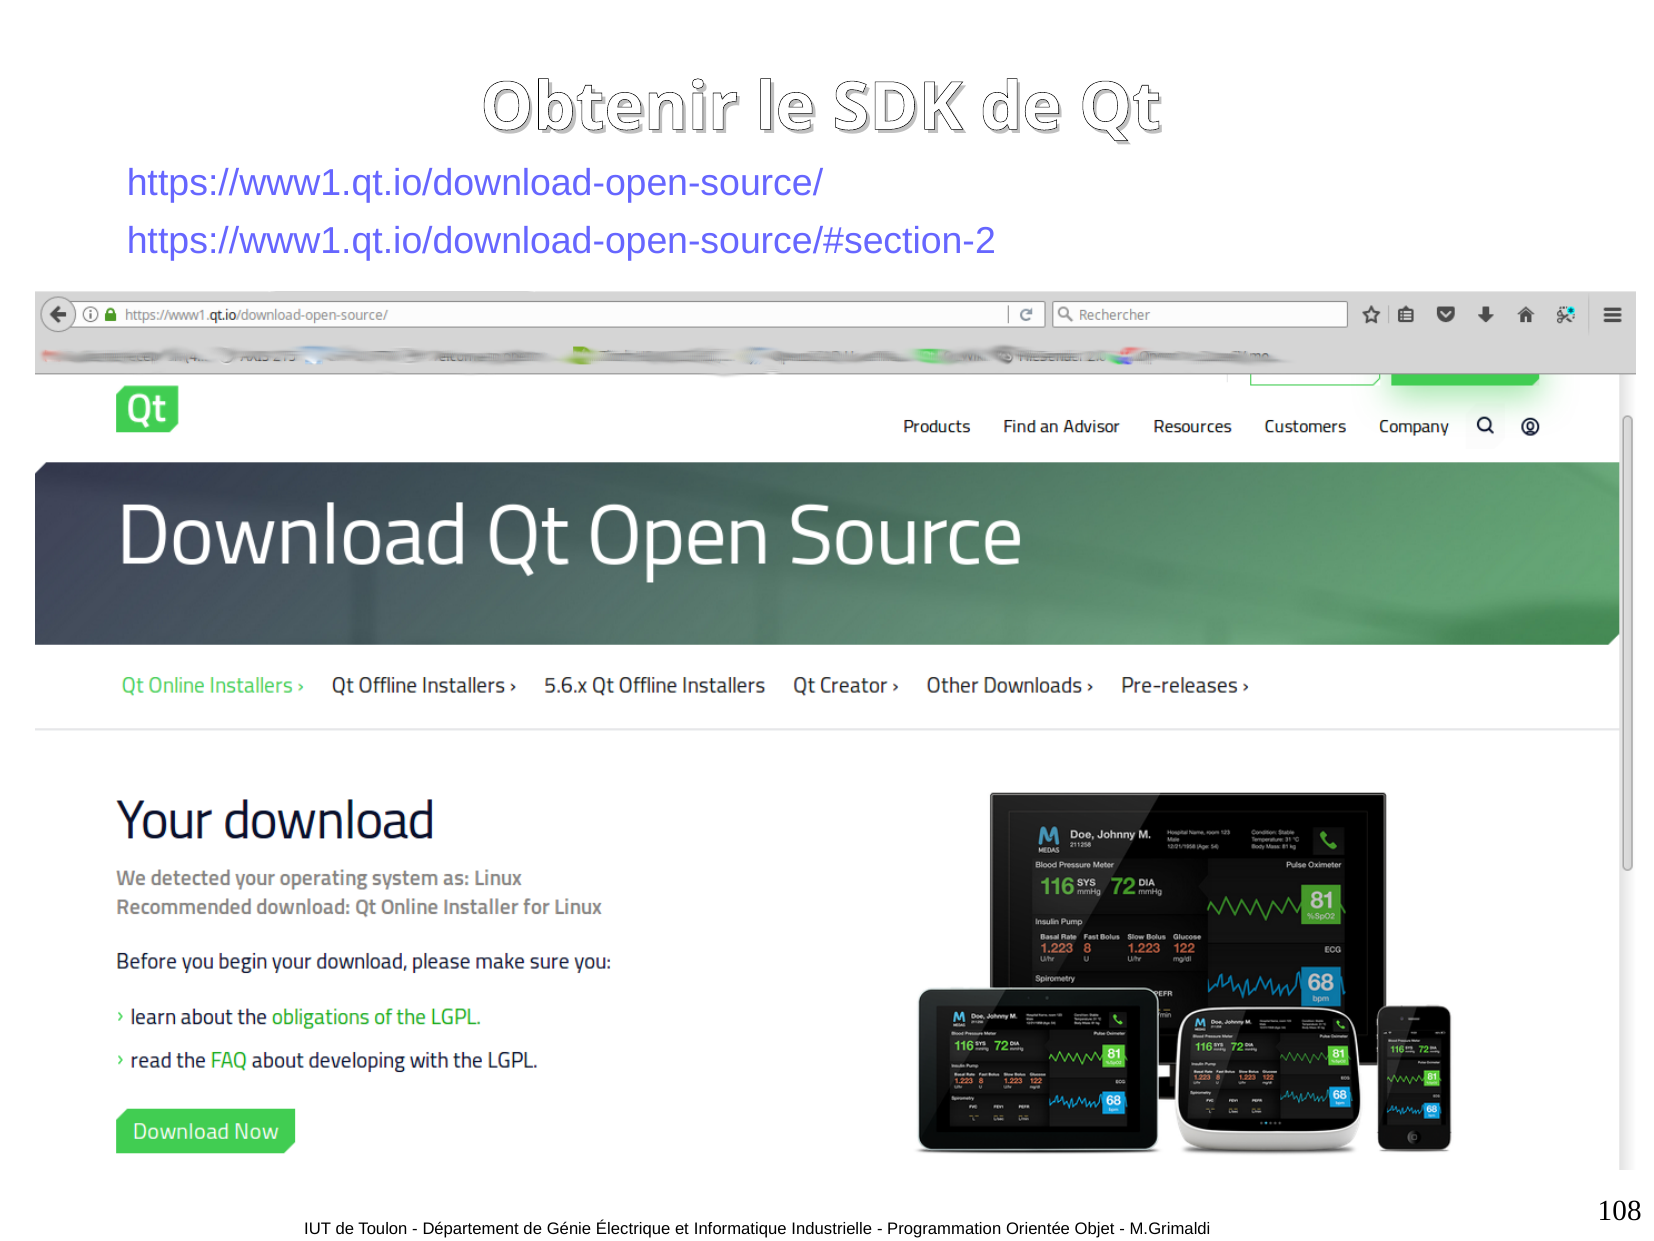

# Obtenir le SDK de Qt
https://www1.qt.io/download-open-source/
https://www1.qt.io/download-open-source/#section-2